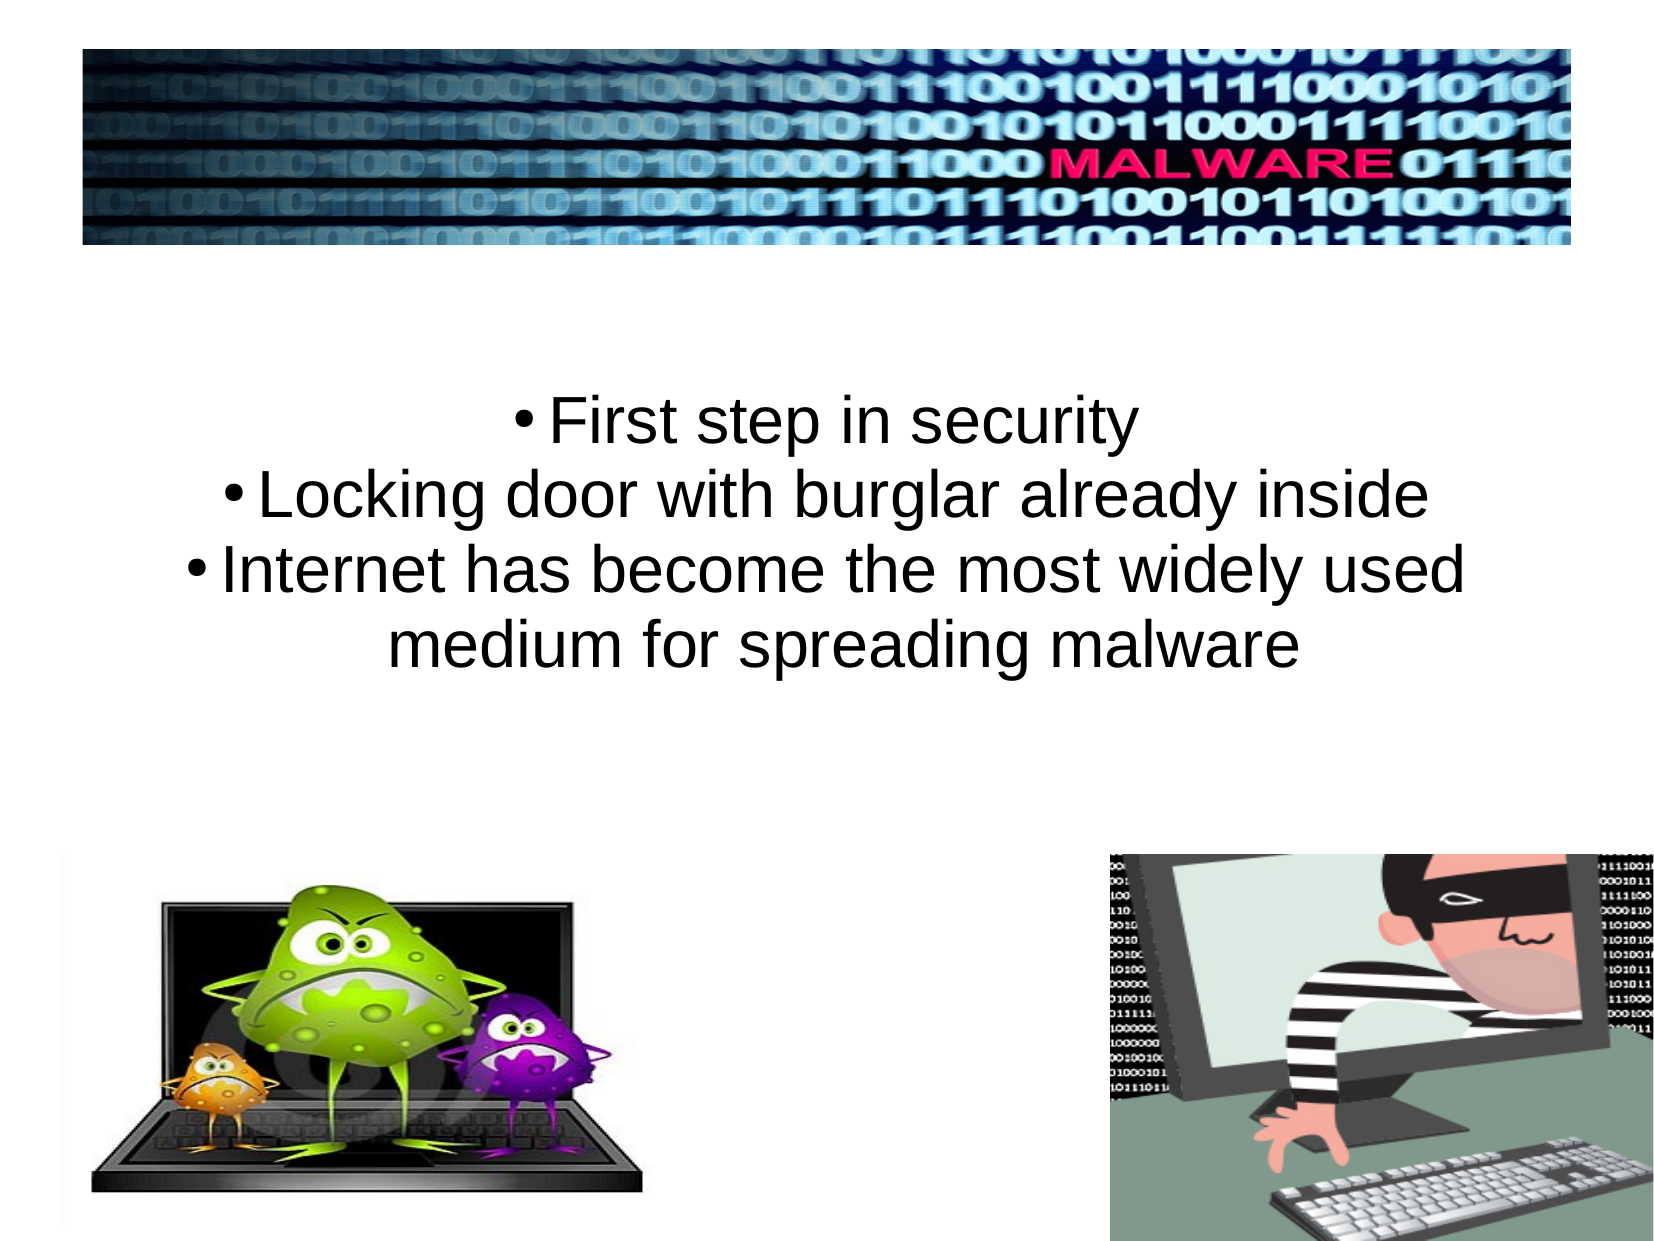

# First step in security
Locking door with burglar already inside
Internet has become the most widely used medium for spreading malware